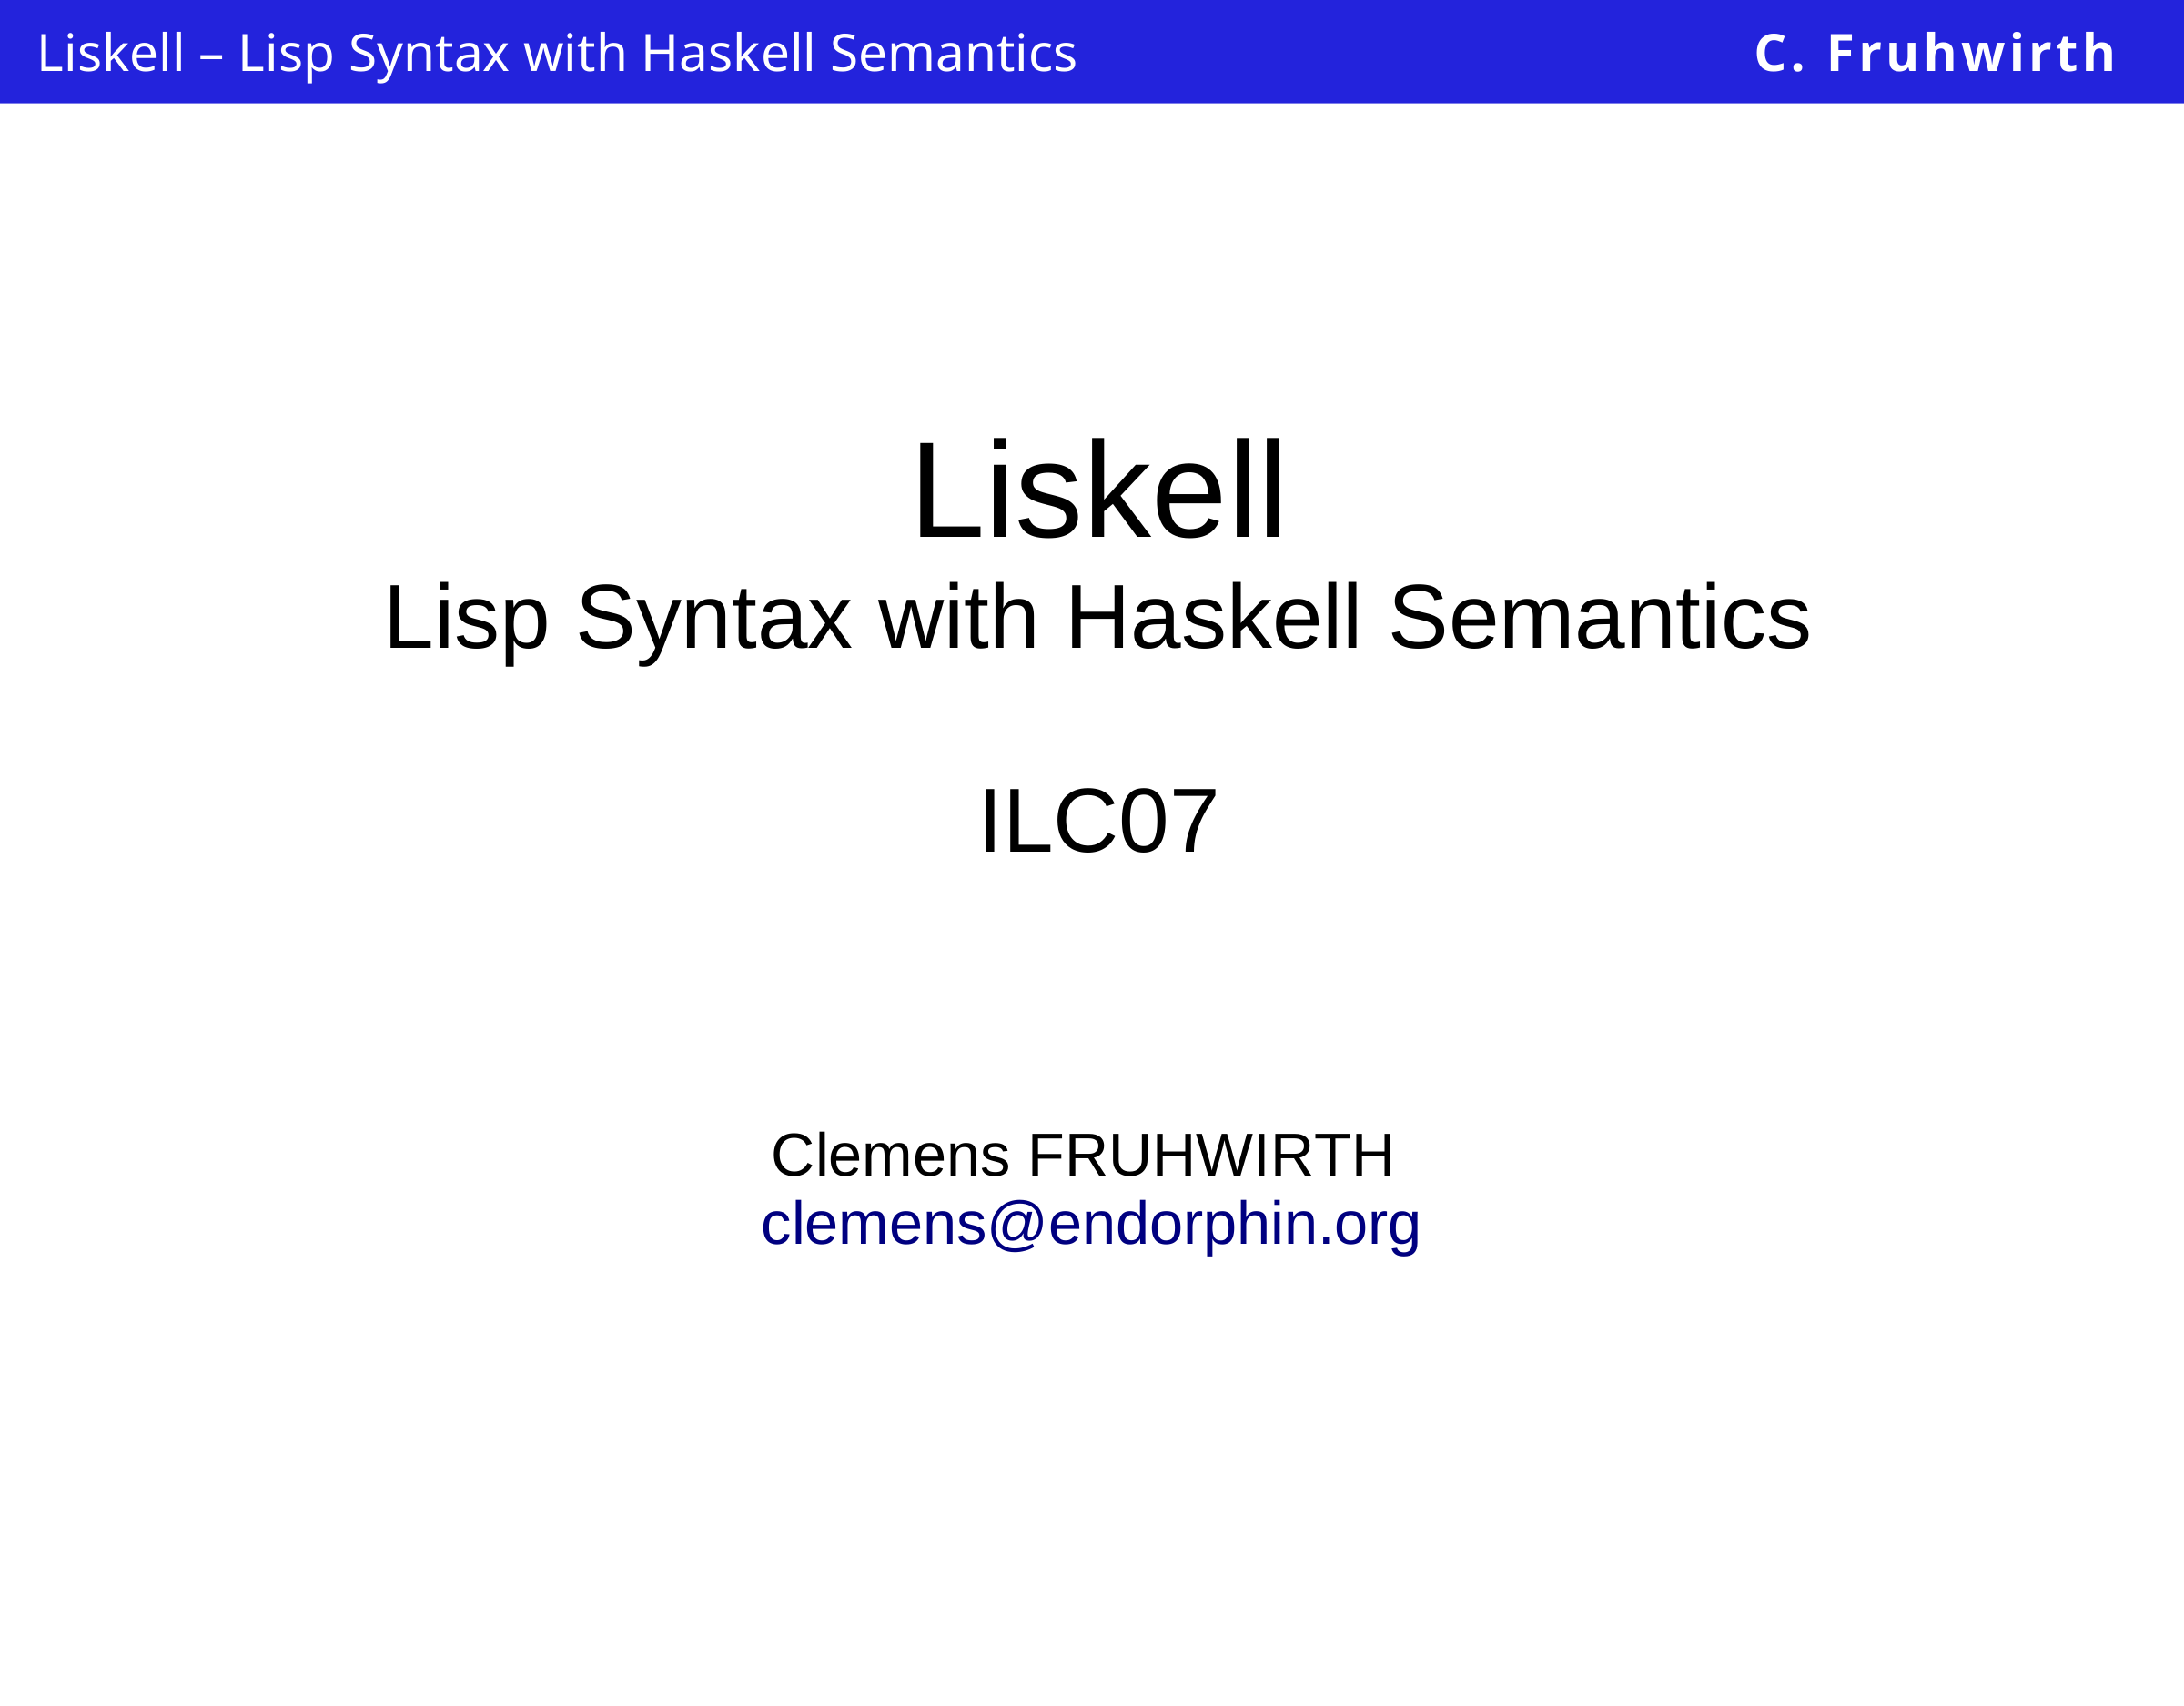

# Liskell Lisp Syntax with Haskell Semantics ILC07
Clemens FRUHWIRTH
clemens@endorphin.org